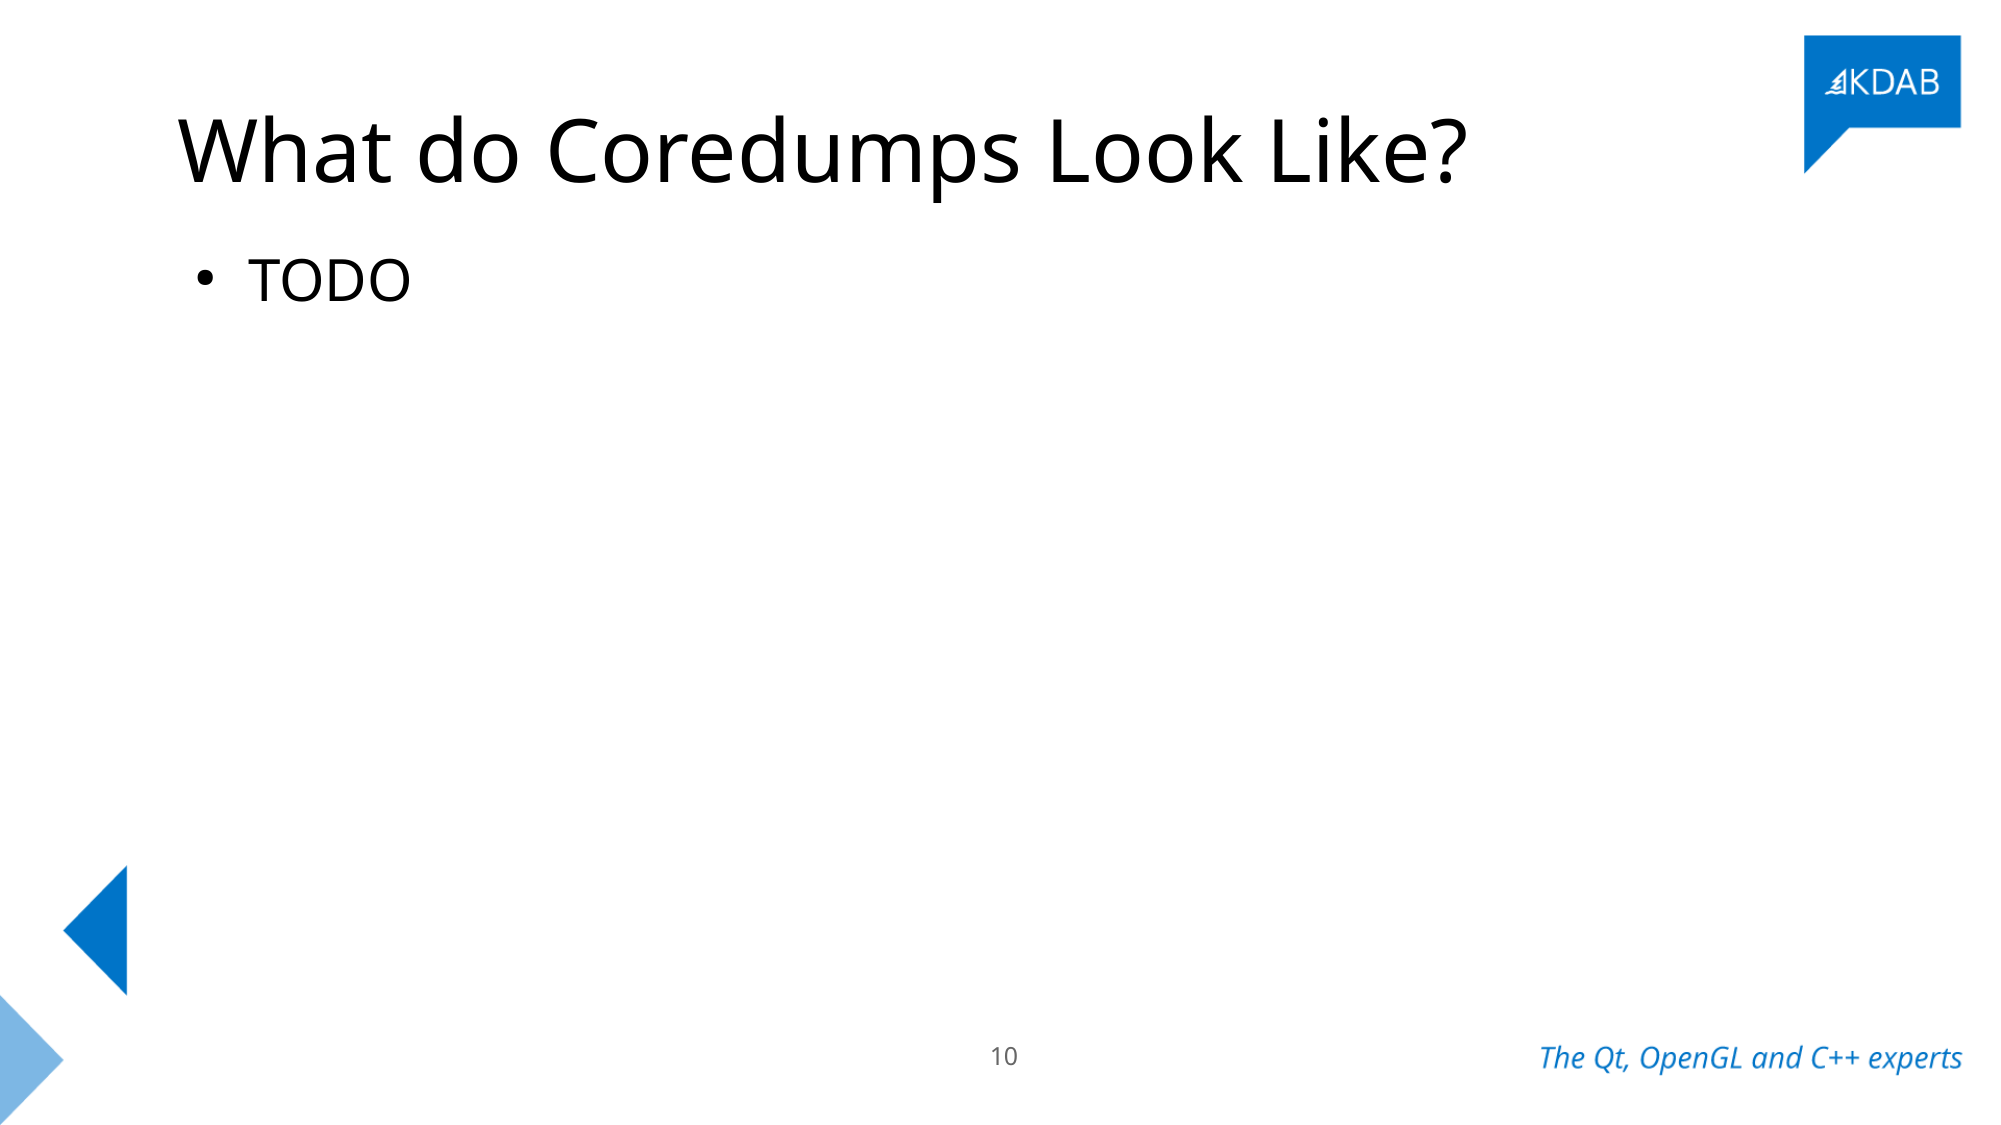

# What do Coredumps Look Like?
TODO